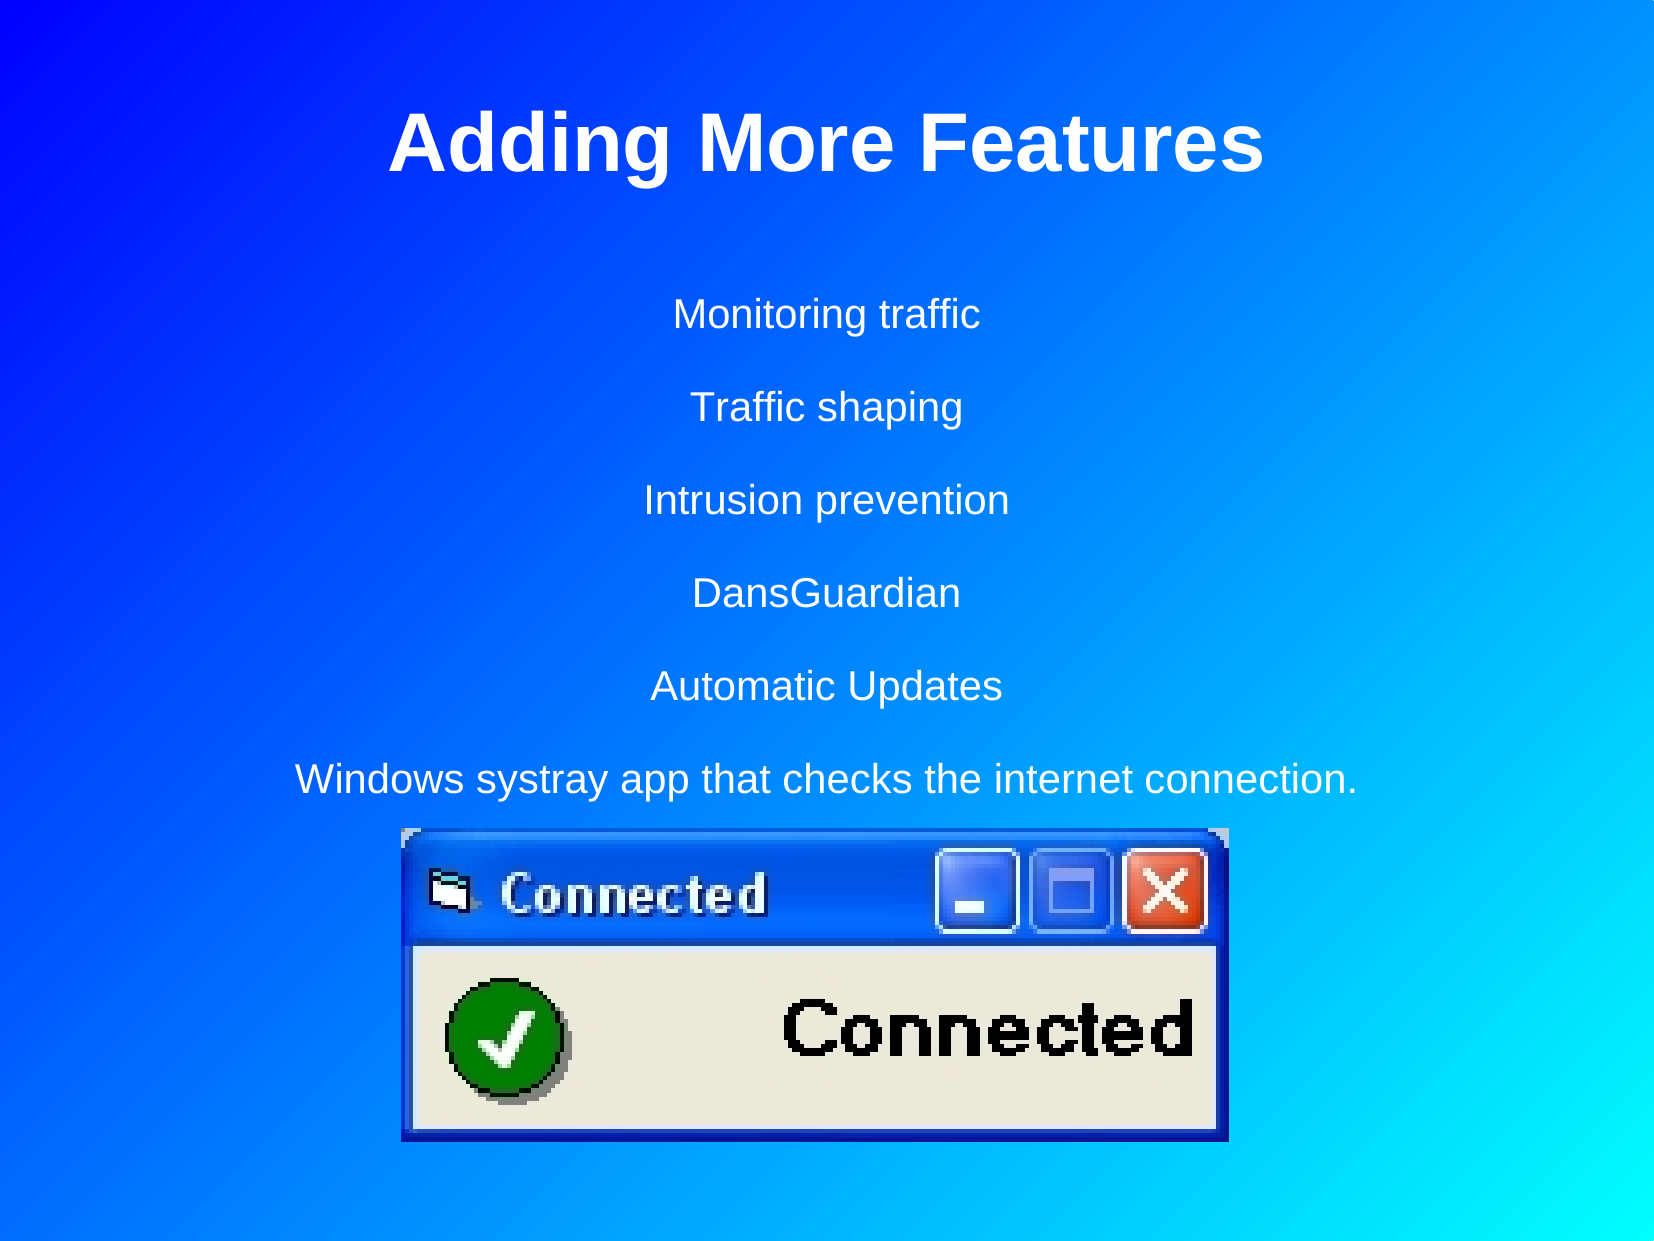

Adding More Features
Monitoring traffic
Traffic shaping
Intrusion prevention
DansGuardian
Automatic Updates
Windows systray app that checks the internet connection.